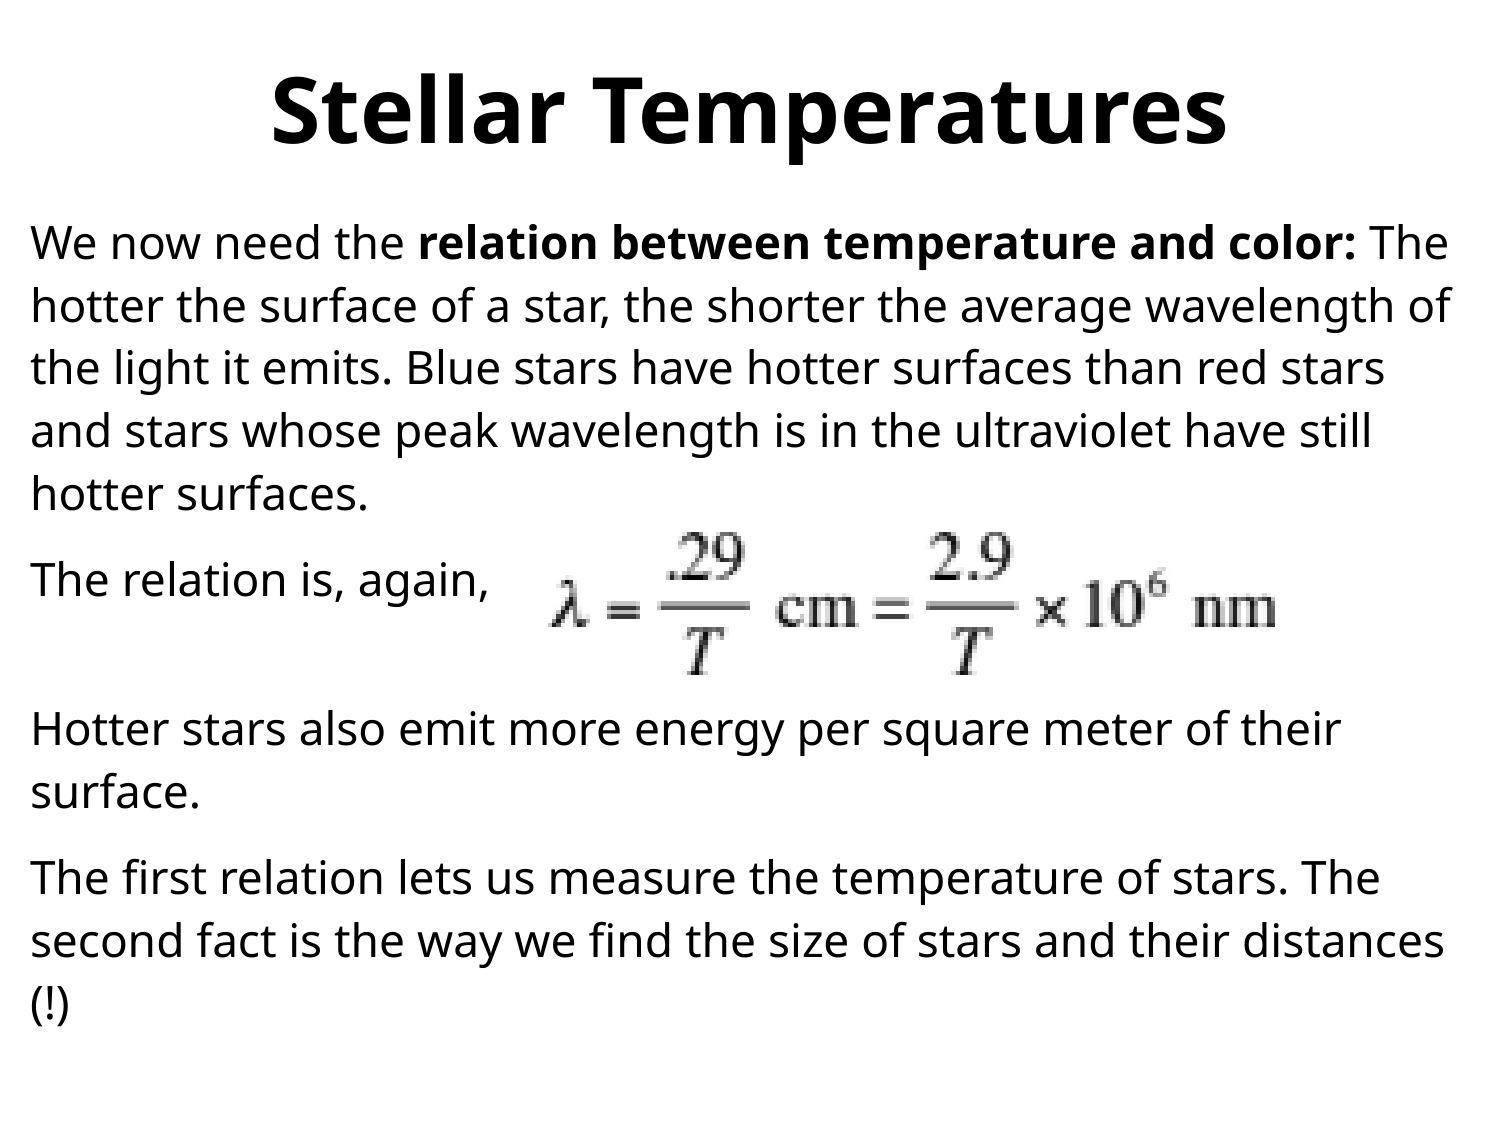

# Stellar Temperatures
We now need the relation between temperature and color: The hotter the surface of a star, the shorter the average wavelength of the light it emits. Blue stars have hotter surfaces than red stars and stars whose peak wavelength is in the ultraviolet have still hotter surfaces.
The relation is, again,
Hotter stars also emit more energy per square meter of their surface.
The first relation lets us measure the temperature of stars. The second fact is the way we find the size of stars and their distances (!)